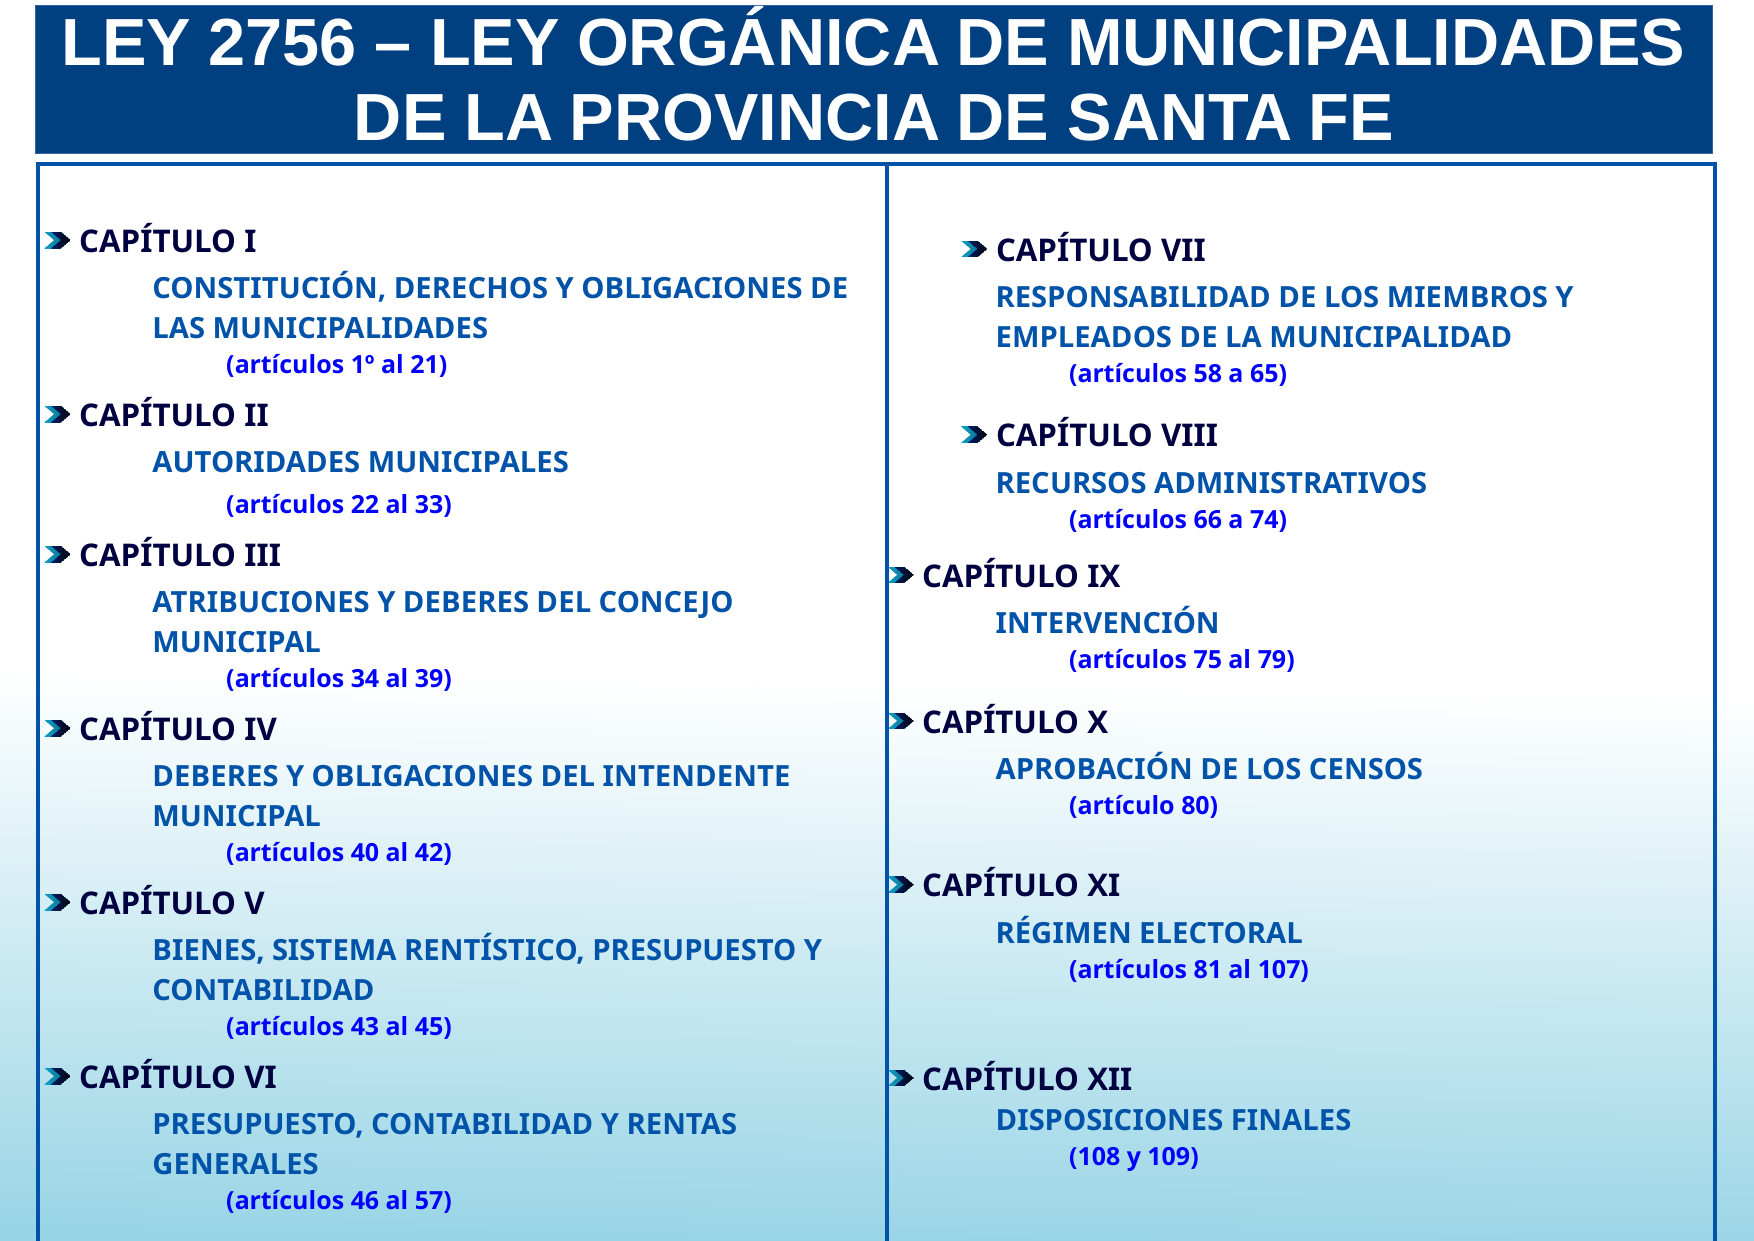

LEY 2756 – LEY ORGÁNICA DE MUNICIPALIDADES
DE LA PROVINCIA DE SANTA FE
| CAPÍTULO I CONSTITUCIÓN, DERECHOS Y OBLIGACIONES DE LAS MUNICIPALIDADES (artículos 1º al 21) CAPÍTULO II AUTORIDADES MUNICIPALES (artículos 22 al 33) CAPÍTULO III ATRIBUCIONES Y DEBERES DEL CONCEJO MUNICIPAL (artículos 34 al 39) CAPÍTULO IV DEBERES Y OBLIGACIONES DEL INTENDENTE MUNICIPAL (artículos 40 al 42) CAPÍTULO V BIENES, SISTEMA RENTÍSTICO, PRESUPUESTO Y CONTABILIDAD (artículos 43 al 45) CAPÍTULO VI PRESUPUESTO, CONTABILIDAD Y RENTAS GENERALES (artículos 46 al 57) | CAPÍTULO VII RESPONSABILIDAD DE LOS MIEMBROS Y EMPLEADOS DE LA MUNICIPALIDAD (artículos 58 a 65) CAPÍTULO VIII RECURSOS ADMINISTRATIVOS (artículos 66 a 74) CAPÍTULO IX INTERVENCIÓN (artículos 75 al 79) CAPÍTULO X APROBACIÓN DE LOS CENSOS (artículo 80) CAPÍTULO XI RÉGIMEN ELECTORAL (artículos 81 al 107) CAPÍTULO XII DISPOSICIONES FINALES (108 y 109) |
| --- | --- |